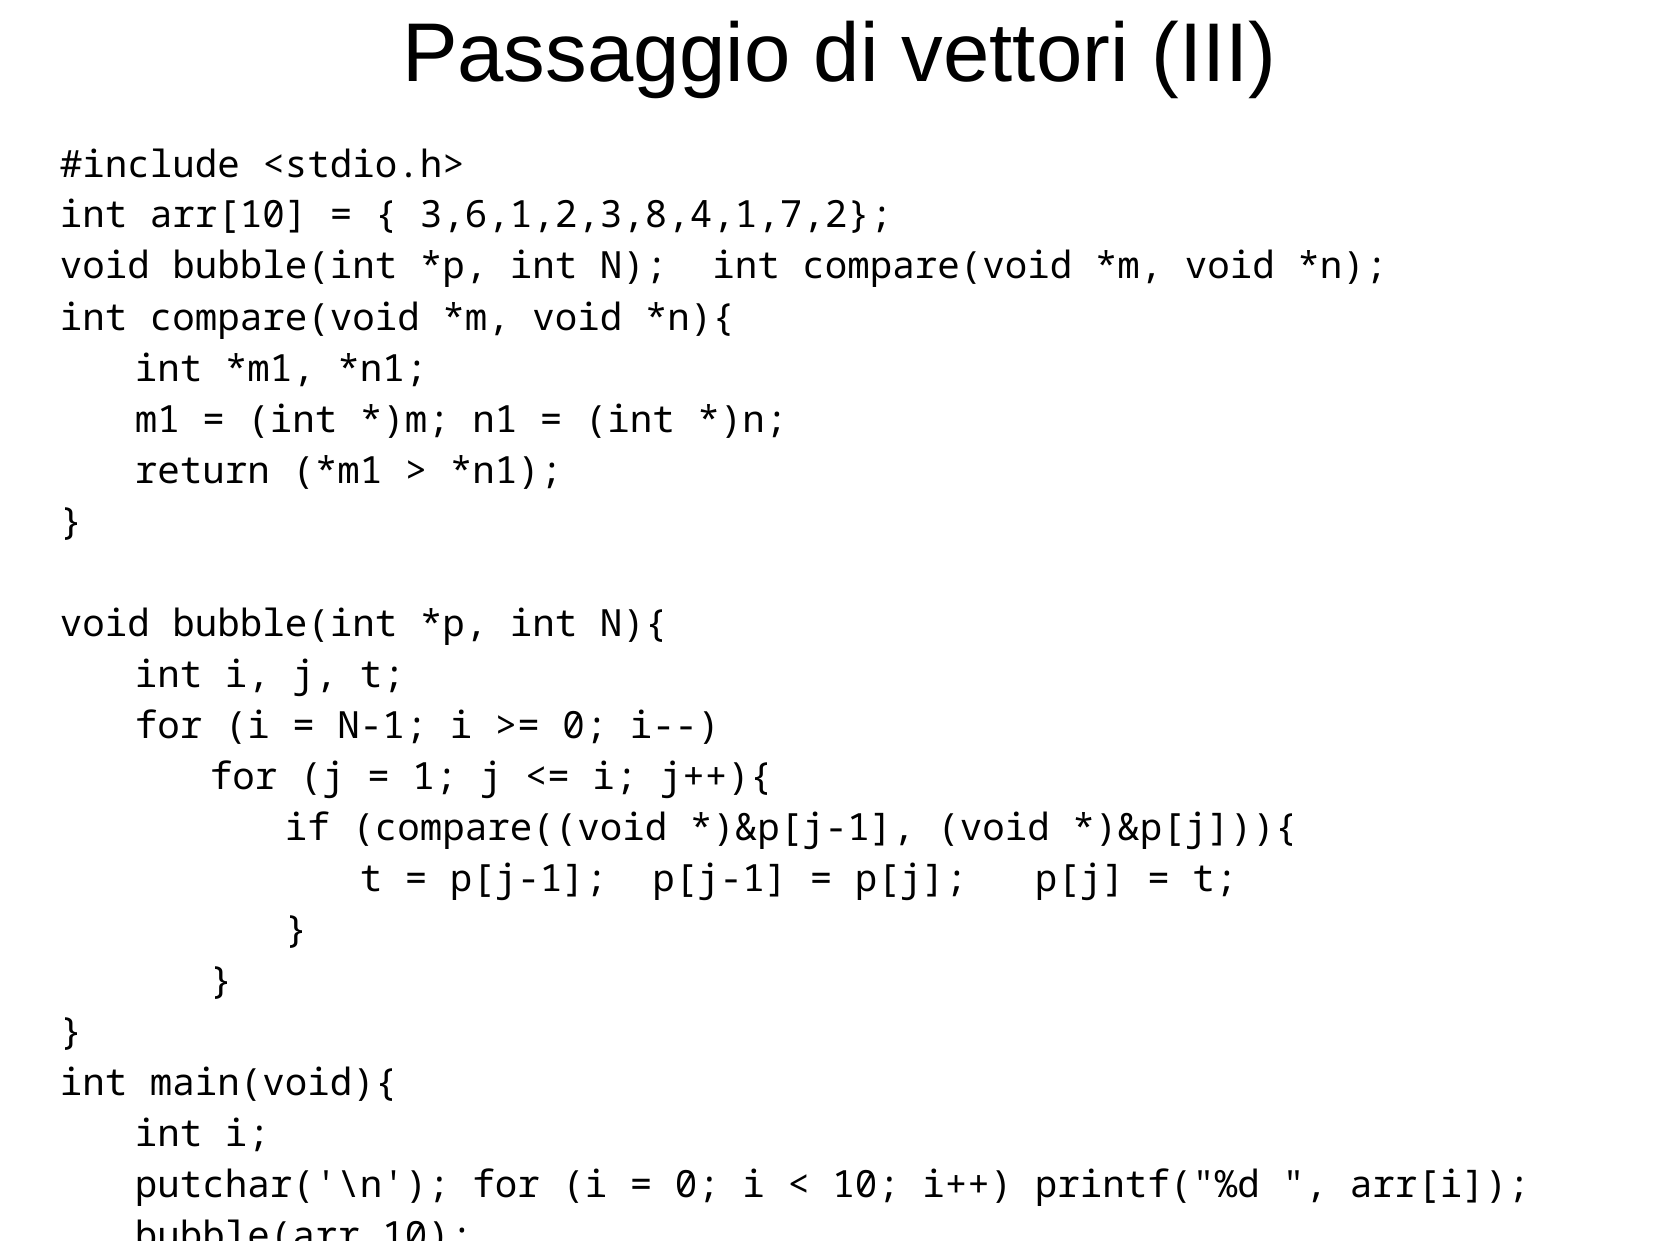

# Passaggio di vettori (III)
#include <stdio.h>
int arr[10] = { 3,6,1,2,3,8,4,1,7,2};
void bubble(int *p, int N); int compare(void *m, void *n);
int compare(void *m, void *n){
	int *m1, *n1;
	m1 = (int *)m; n1 = (int *)n;
	return (*m1 > *n1);
}
void bubble(int *p, int N){
	int i, j, t;
	for (i = N-1; i >= 0; i--)
		for (j = 1; j <= i; j++){
			if (compare((void *)&p[j-1], (void *)&p[j])){
				t = p[j-1]; p[j-1] = p[j]; 	p[j] = t;
			}
		}
}
int main(void){
	int i;
	putchar('\n'); for (i = 0; i < 10; i++) printf("%d ", arr[i]);
	bubble(arr,10);
	putchar('\n'); for (i = 0; i < 10; i++) printf("%d ", arr[i]);
	return 0;
}